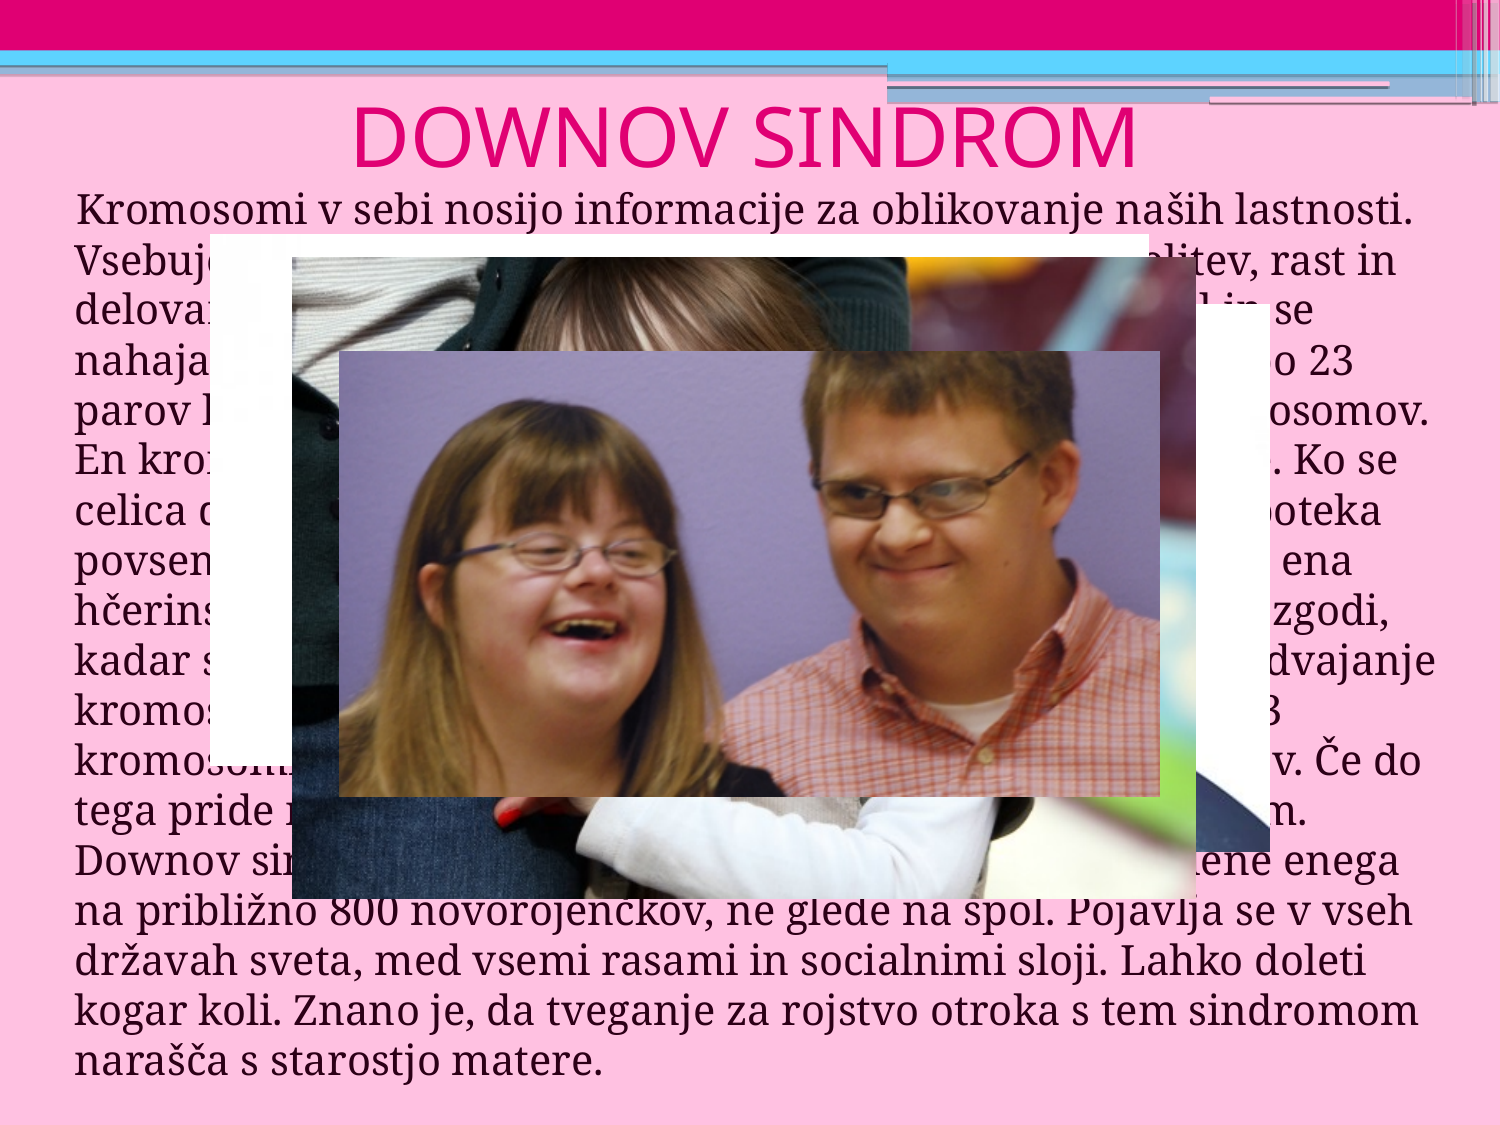

# DOWNOV SINDROM
 Kromosomi v sebi nosijo informacije za oblikovanje naših lastnosti. Vsebujejo genetske zapise, ki nadzirajo in usmerjajo delitev, rast in delovanje celic. Informacije so v obliki kodiranih sporočil in se nahajajo v našem DNA zapisu. V vsaki telesni celici imamo po 23 parov kromosomov, kar pomeni, da imamo skupno 46 kromosomov. En kromosom v paru dobimo od očeta, drugega pa od mame. Ko se celica deli, nastaneta dve hčerinski celici. Včasih delitev ne poteka povsem pravilno, zato pride do napak. To lahko povzroči, da ena hčerinska celica vsebuje 22, druga pa 24 kromosomov. To se zgodi, kadar se kromosomi ločijo nepravilno. Temu pravimo nerazdvajanje kromosomov. Če se celica s 24 kromosomi združi s celico s 23 kromosomi, bo imela nova celica 47 namesto 46 kromosomov. Če do tega pride na 21. kromosomu, bo imel otrok Downov sindrom. Downov sindrom je prirojeno stanje, ki naključno prizadene enega na približno 800 novorojenčkov, ne glede na spol. Pojavlja se v vseh državah sveta, med vsemi rasami in socialnimi sloji. Lahko doleti kogar koli. Znano je, da tveganje za rojstvo otroka s tem sindromom narašča s starostjo matere.